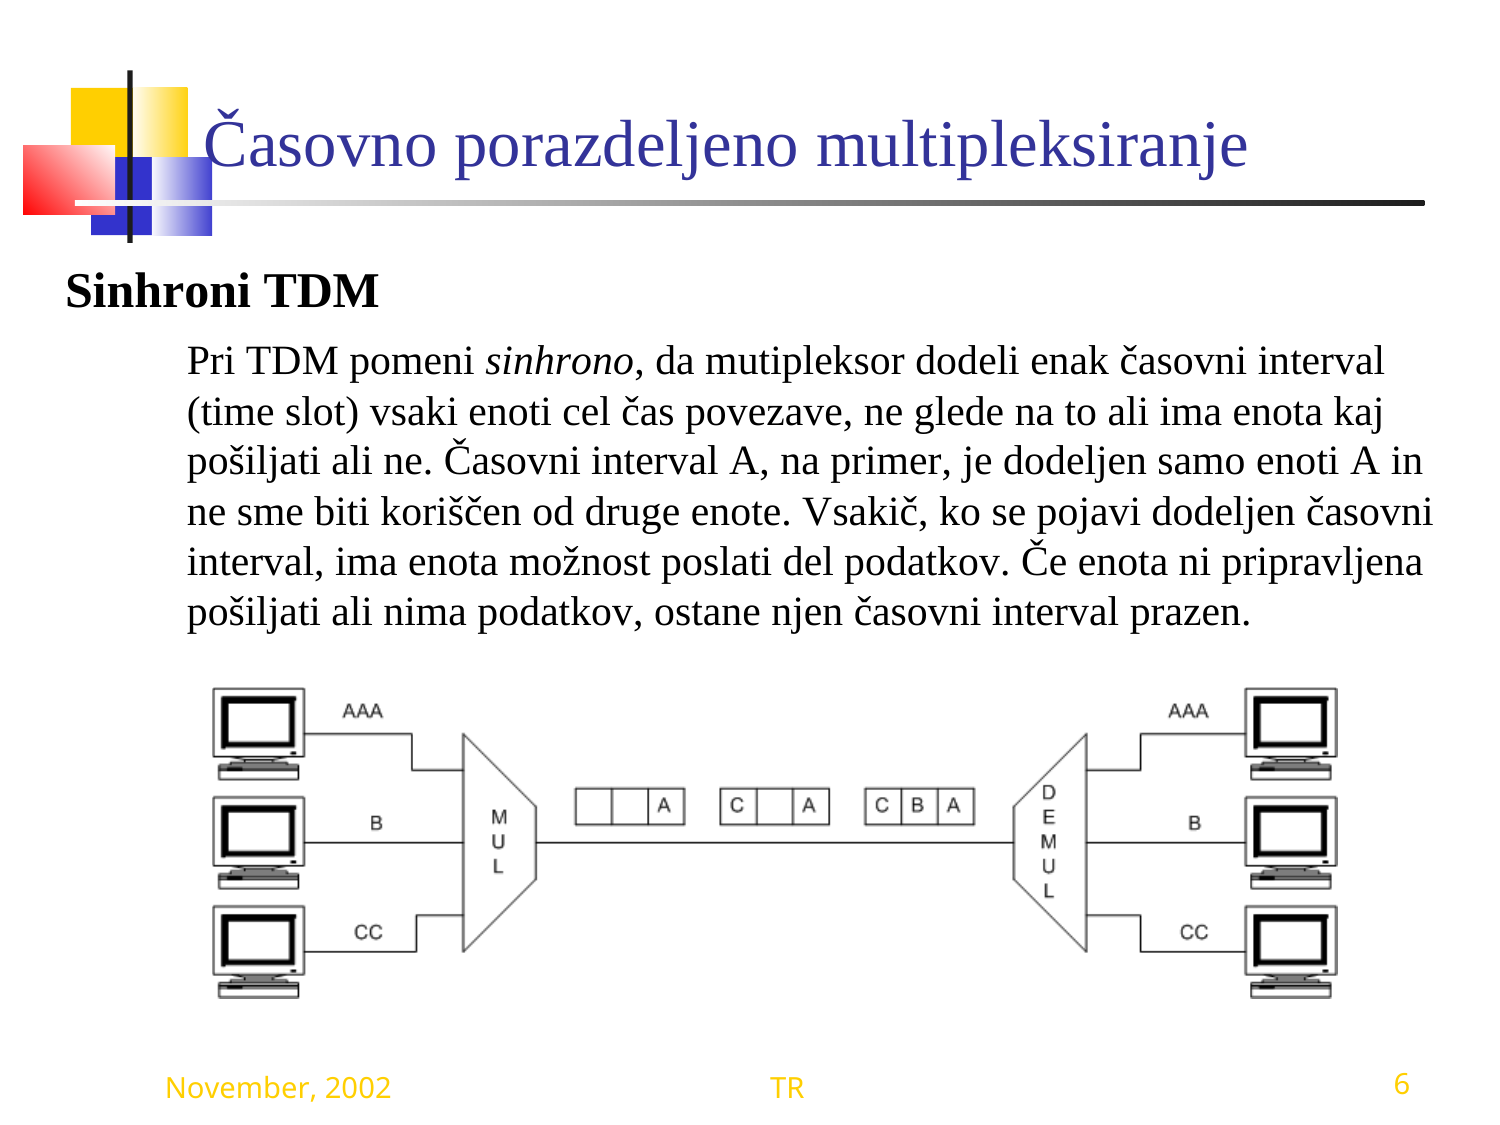

# Časovno porazdeljeno multipleksiranje
Sinhroni TDM
	Pri TDM pomeni sinhrono, da mutipleksor dodeli enak časovni interval (time slot) vsaki enoti cel čas povezave, ne glede na to ali ima enota kaj pošiljati ali ne. Časovni interval A, na primer, je dodeljen samo enoti A in ne sme biti koriščen od druge enote. Vsakič, ko se pojavi dodeljen časovni interval, ima enota možnost poslati del podatkov. Če enota ni pripravljena pošiljati ali nima podatkov, ostane njen časovni interval prazen.
November, 2002
TR